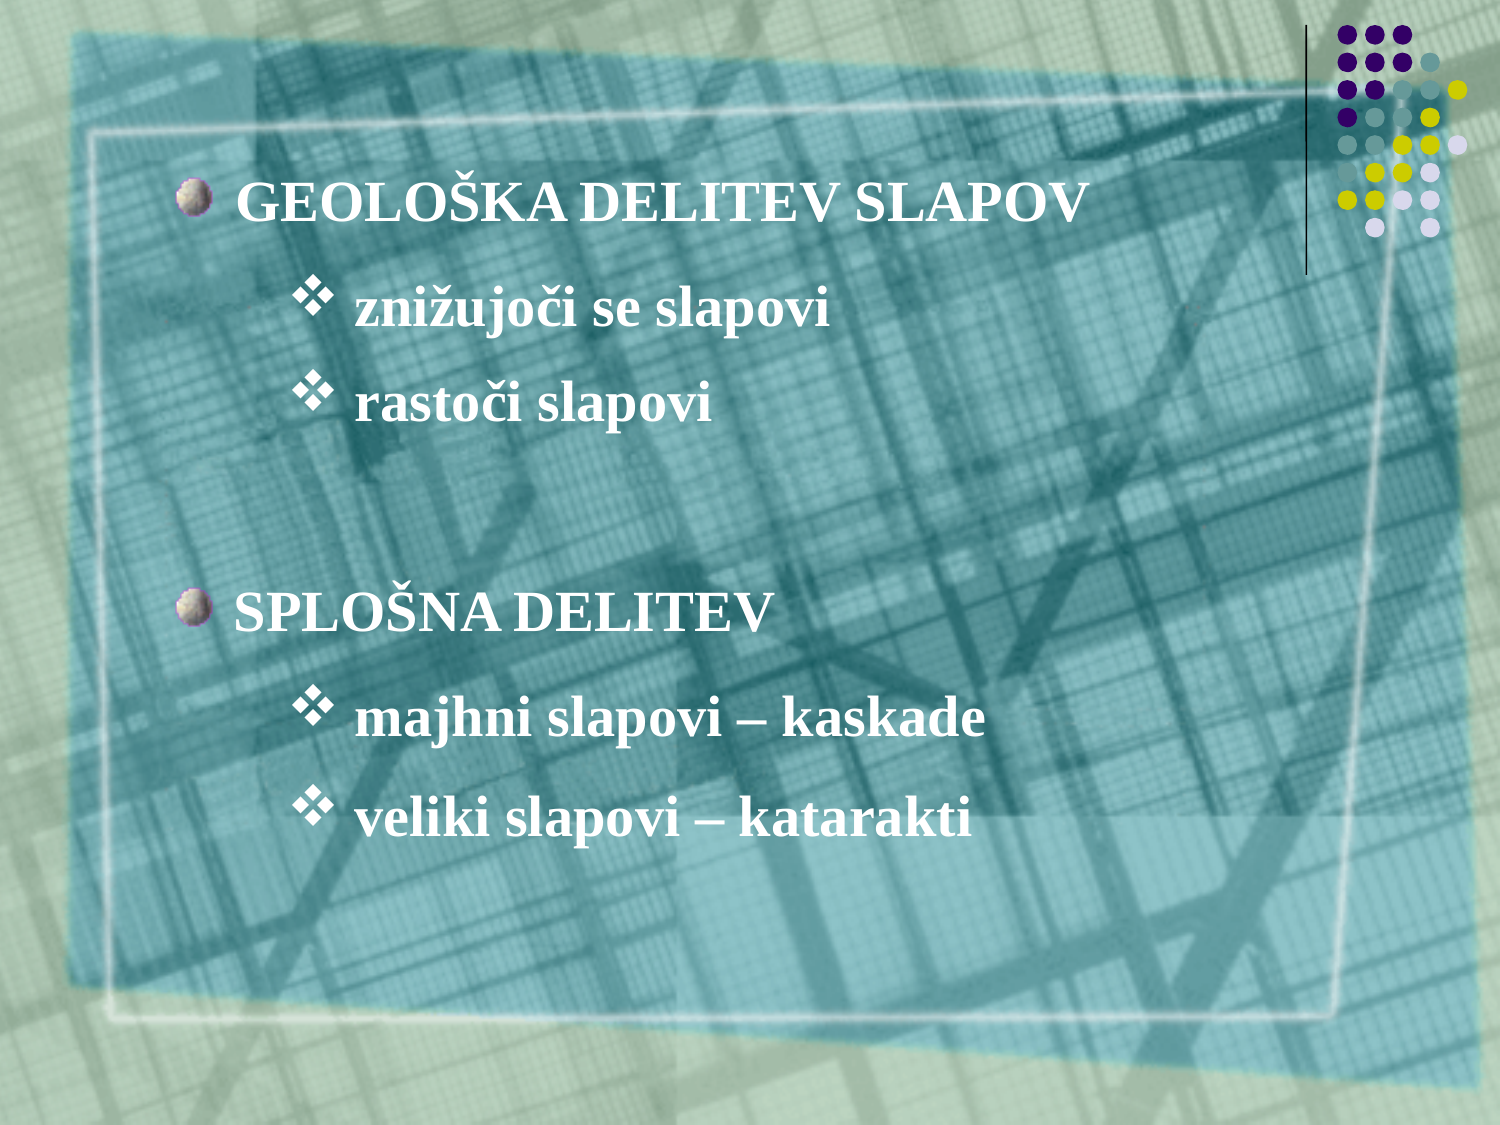

GEOLOŠKA DELITEV SLAPOV
 znižujoči se slapovi
 rastoči slapovi
 SPLOŠNA DELITEV
 majhni slapovi – kaskade
 veliki slapovi – katarakti